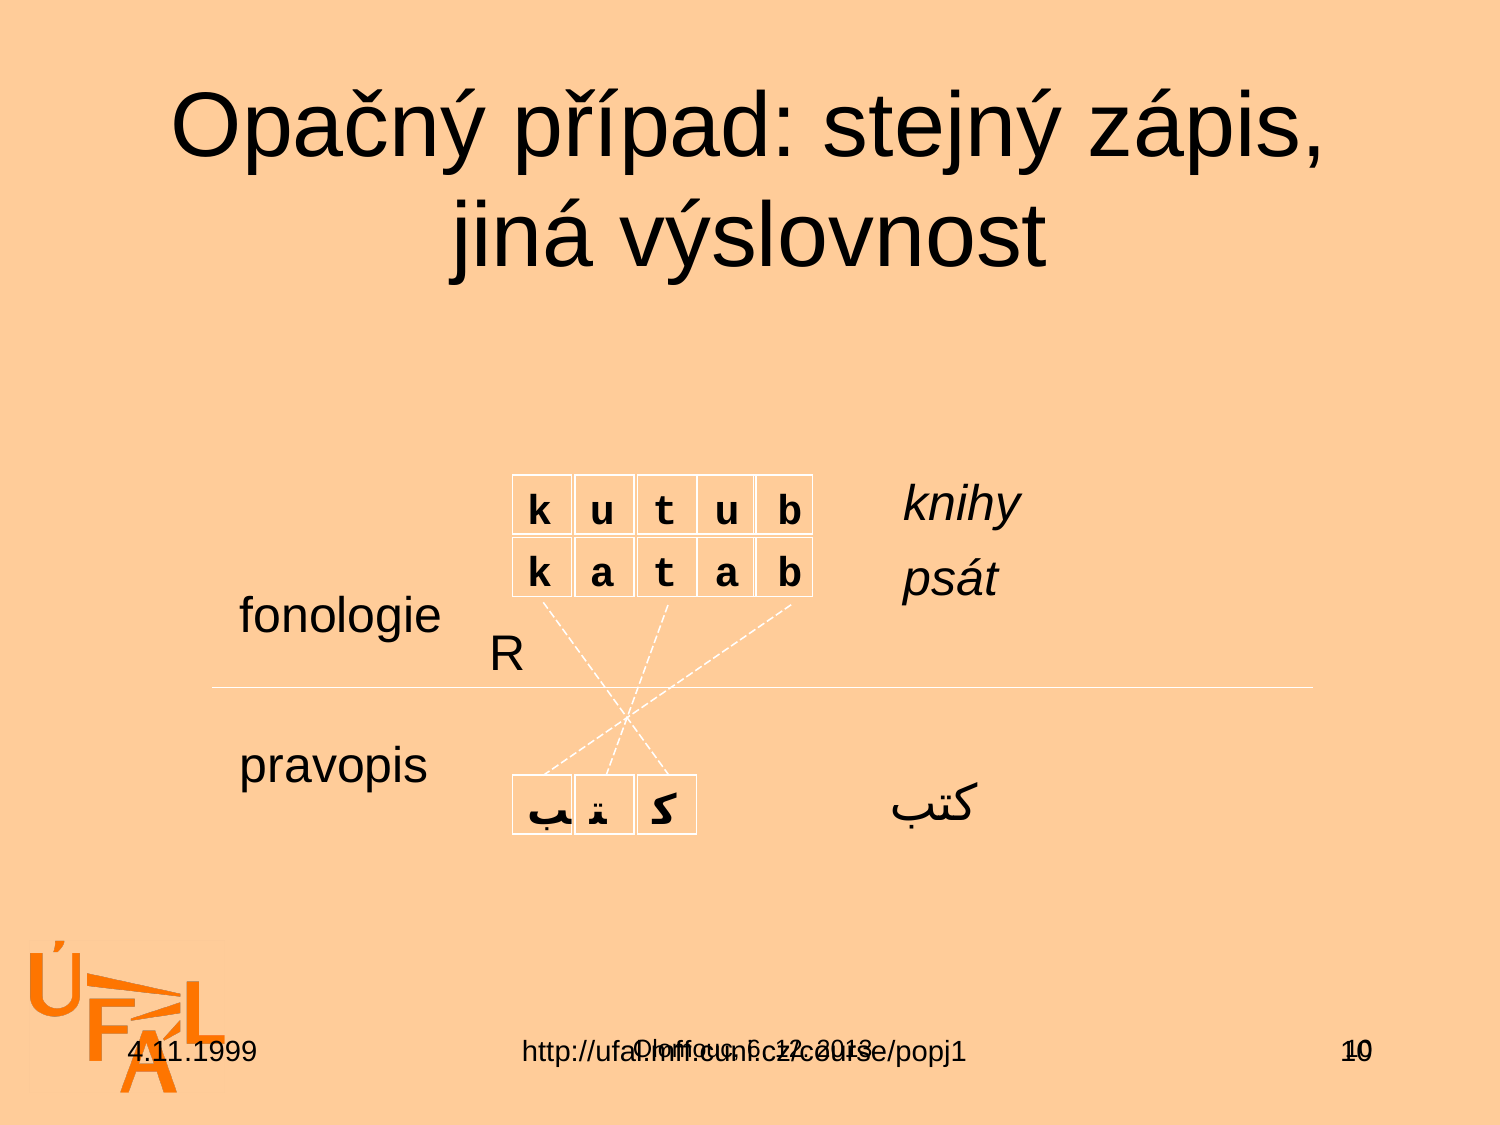

# Opačný případ: stejný zápis, jiná výslovnost
 knihy
k
u
t
u
b
k
a
t
a
b
 psát
fonologie
R
pravopis
كتب
ﺐ
ﺘ
ﻛ
4.11.1999
Olomouc, 6. 12. 2013
http://ufal.mff.cuni.cz/course/popj1
10